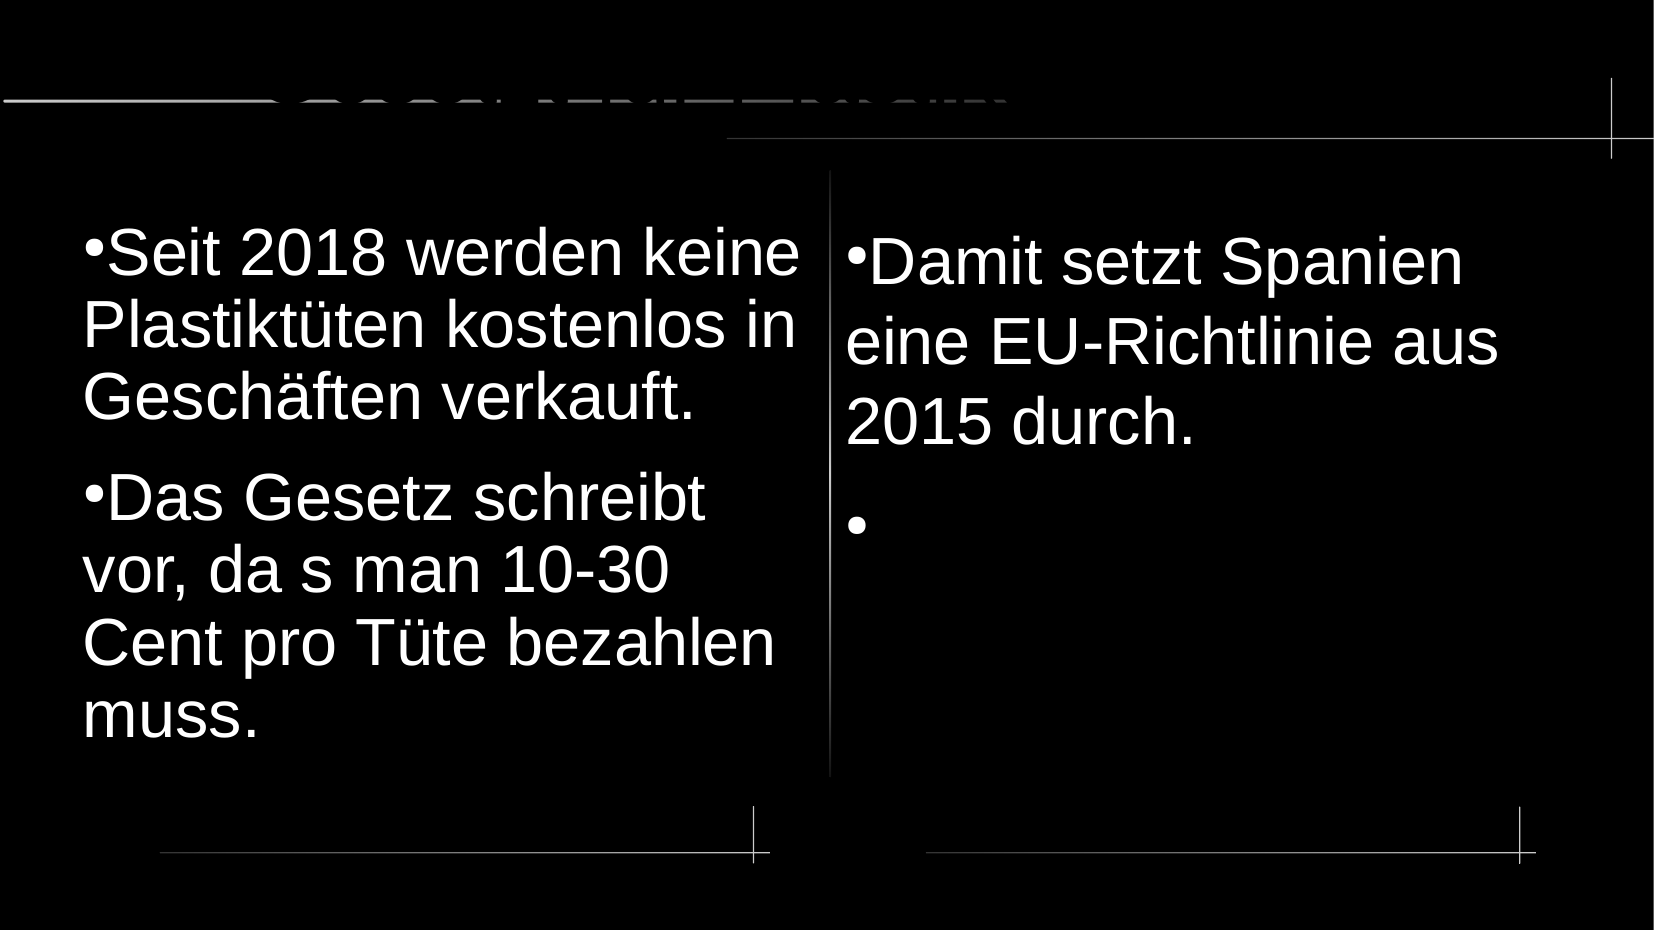

# Gesetzt für Plastiktüten
Seit 2018 werden keine Plastiktüten kostenlos in Geschäften verkauft.
Das Gesetz schreibt vor, da s man 10-30 Cent pro Tüte bezahlen muss.
Damit setzt Spanien eine EU-Richtlinie aus 2015 durch.